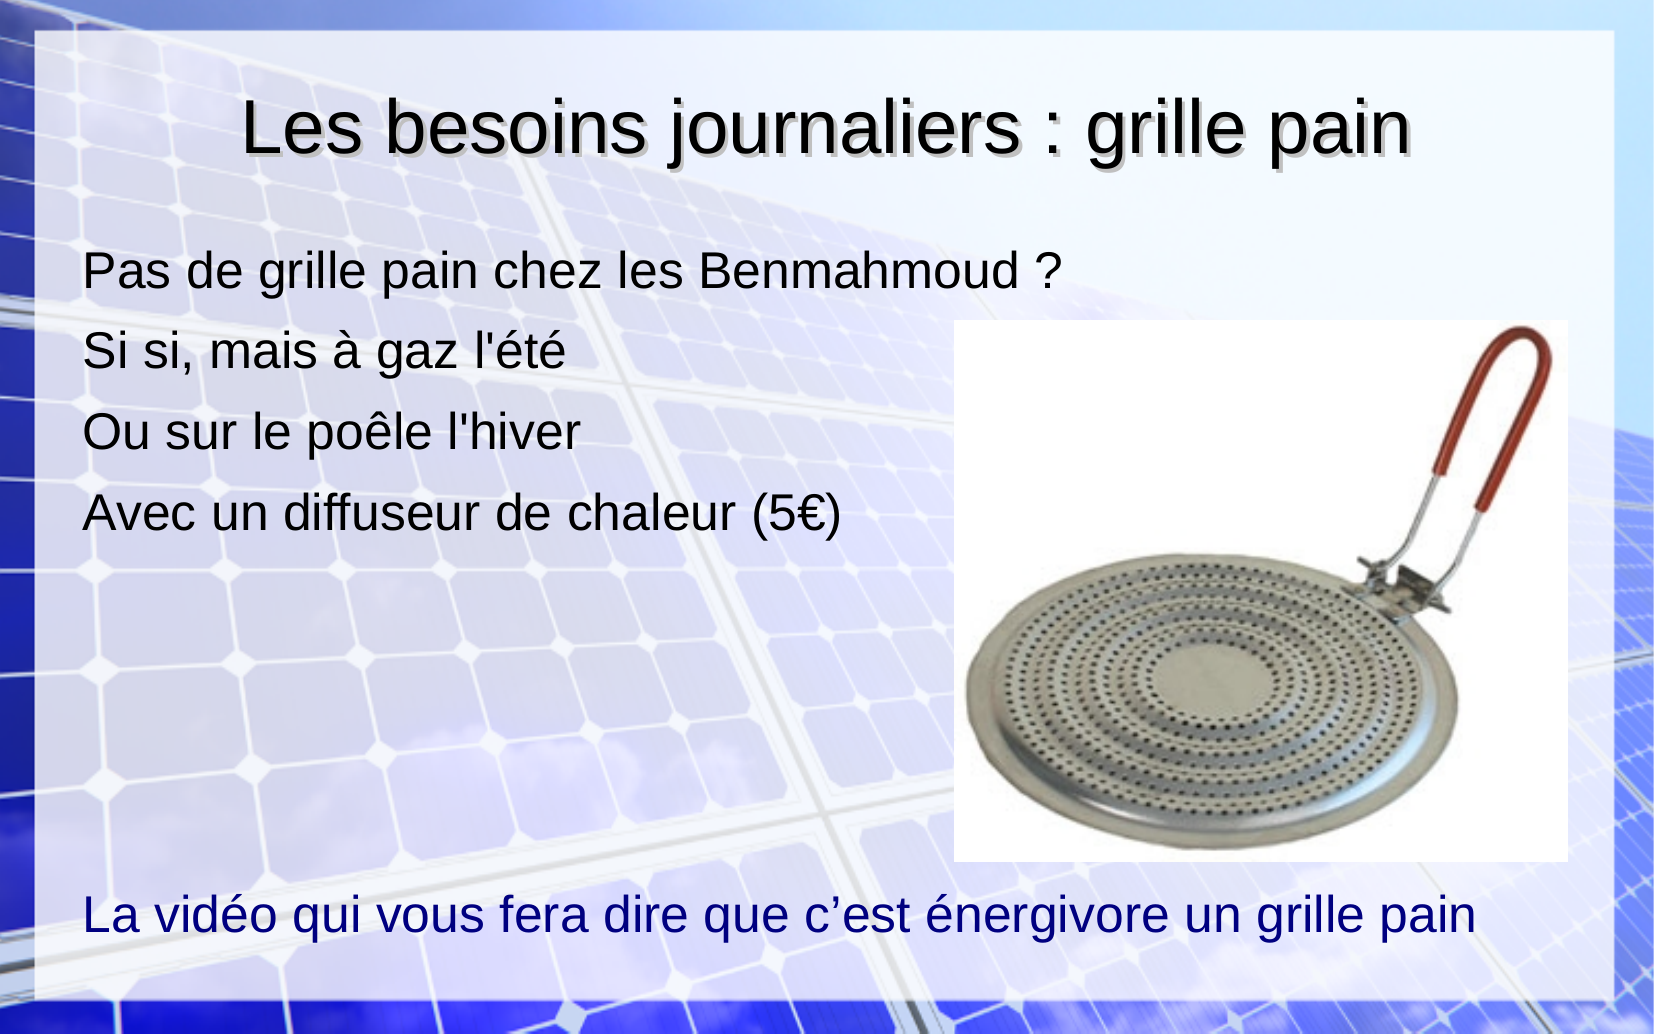

# Les besoins journaliers : grille pain
Pas de grille pain chez les Benmahmoud ?
Si si, mais à gaz l'été
Ou sur le poêle l'hiver
Avec un diffuseur de chaleur (5€)
La vidéo qui vous fera dire que c’est énergivore un grille pain